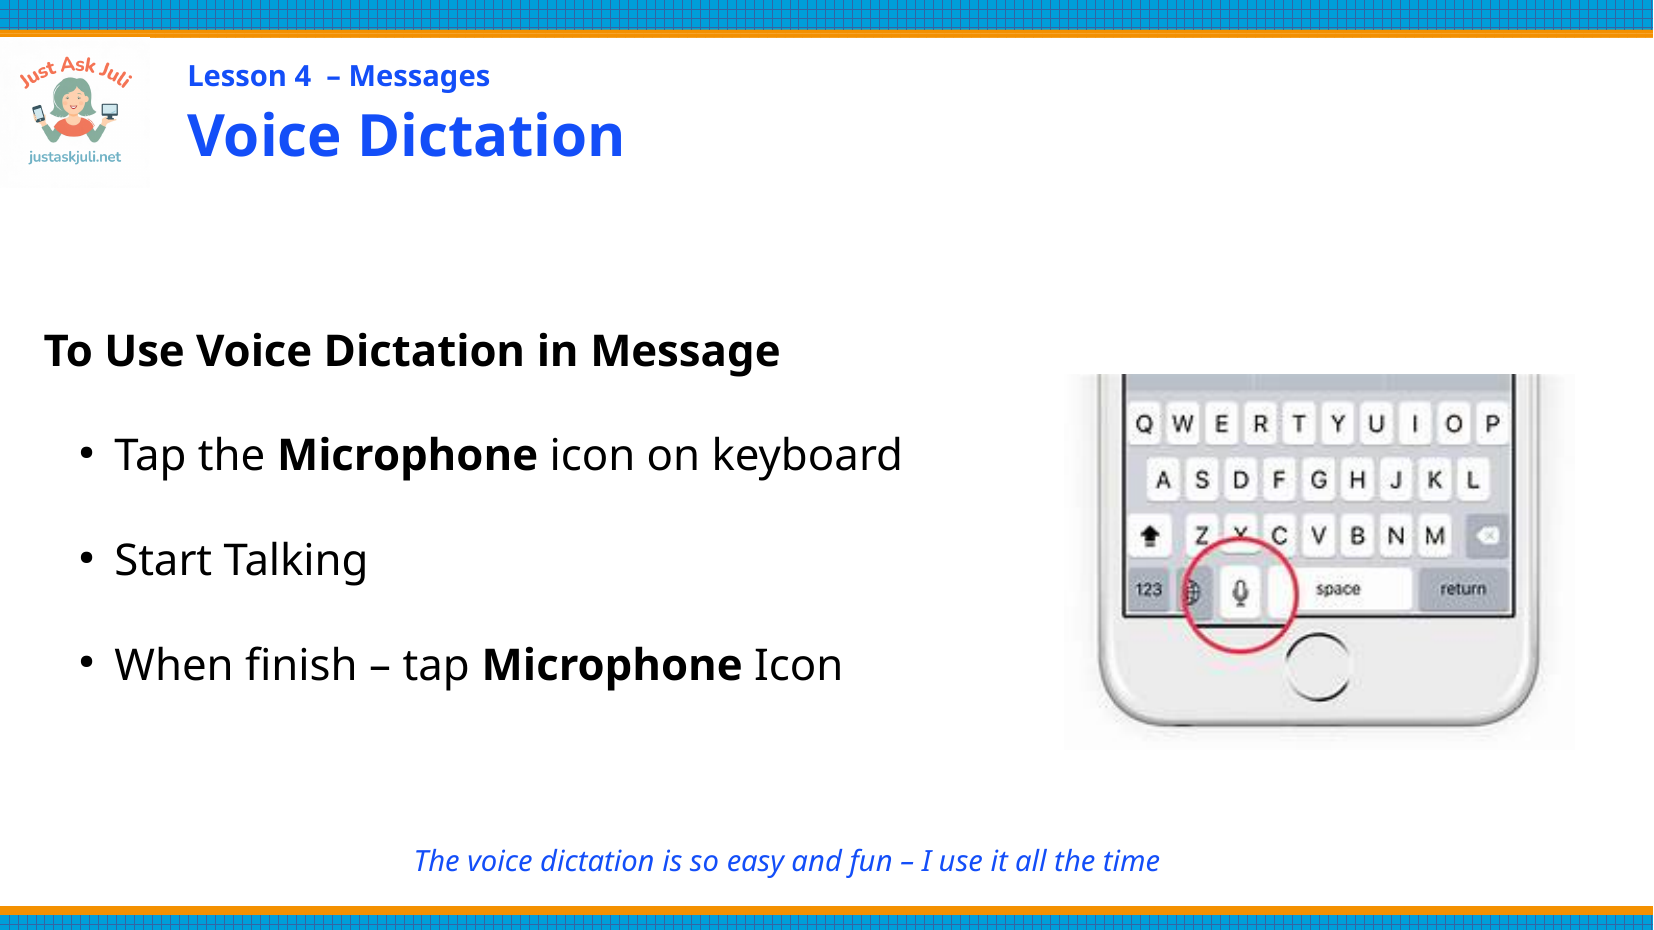

Lesson 4 – Messages
Voice Dictation
To Use Voice Dictation in Message
Tap the Microphone icon on keyboard
Start Talking
When finish – tap Microphone Icon
The voice dictation is so easy and fun – I use it all the time